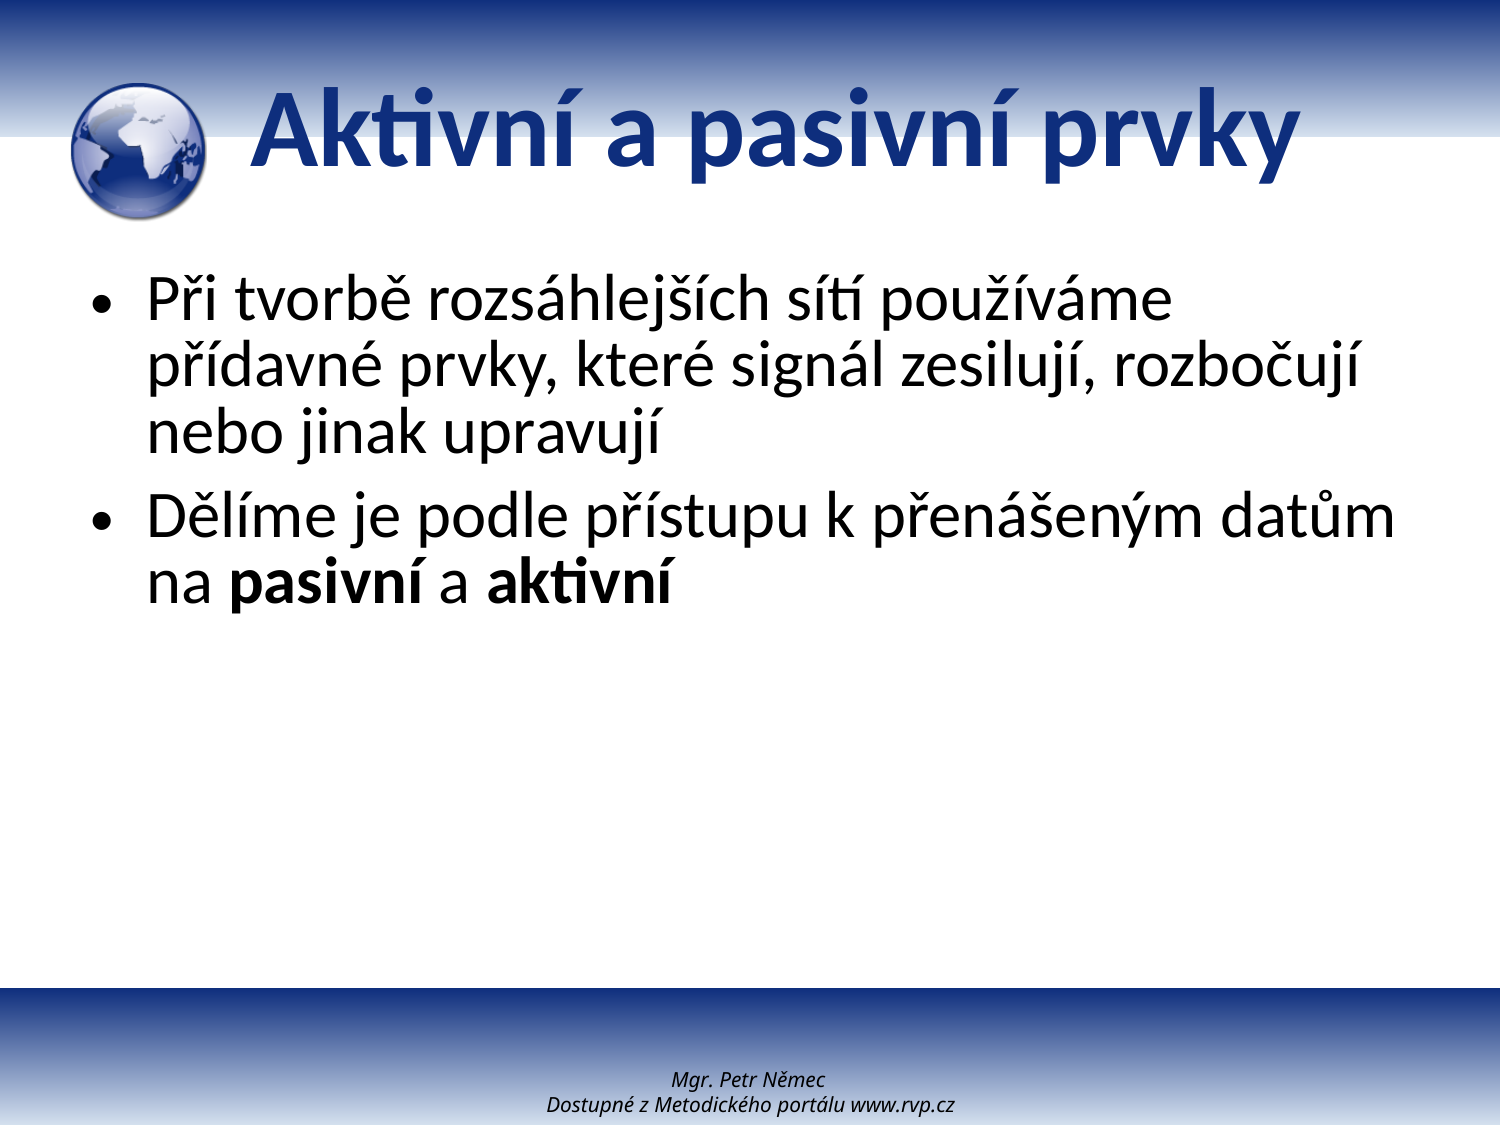

# Aktivní a pasivní prvky
Při tvorbě rozsáhlejších sítí používáme přídavné prvky, které signál zesilují, rozbočují nebo jinak upravují
Dělíme je podle přístupu k přenášeným datům na pasivní a aktivní